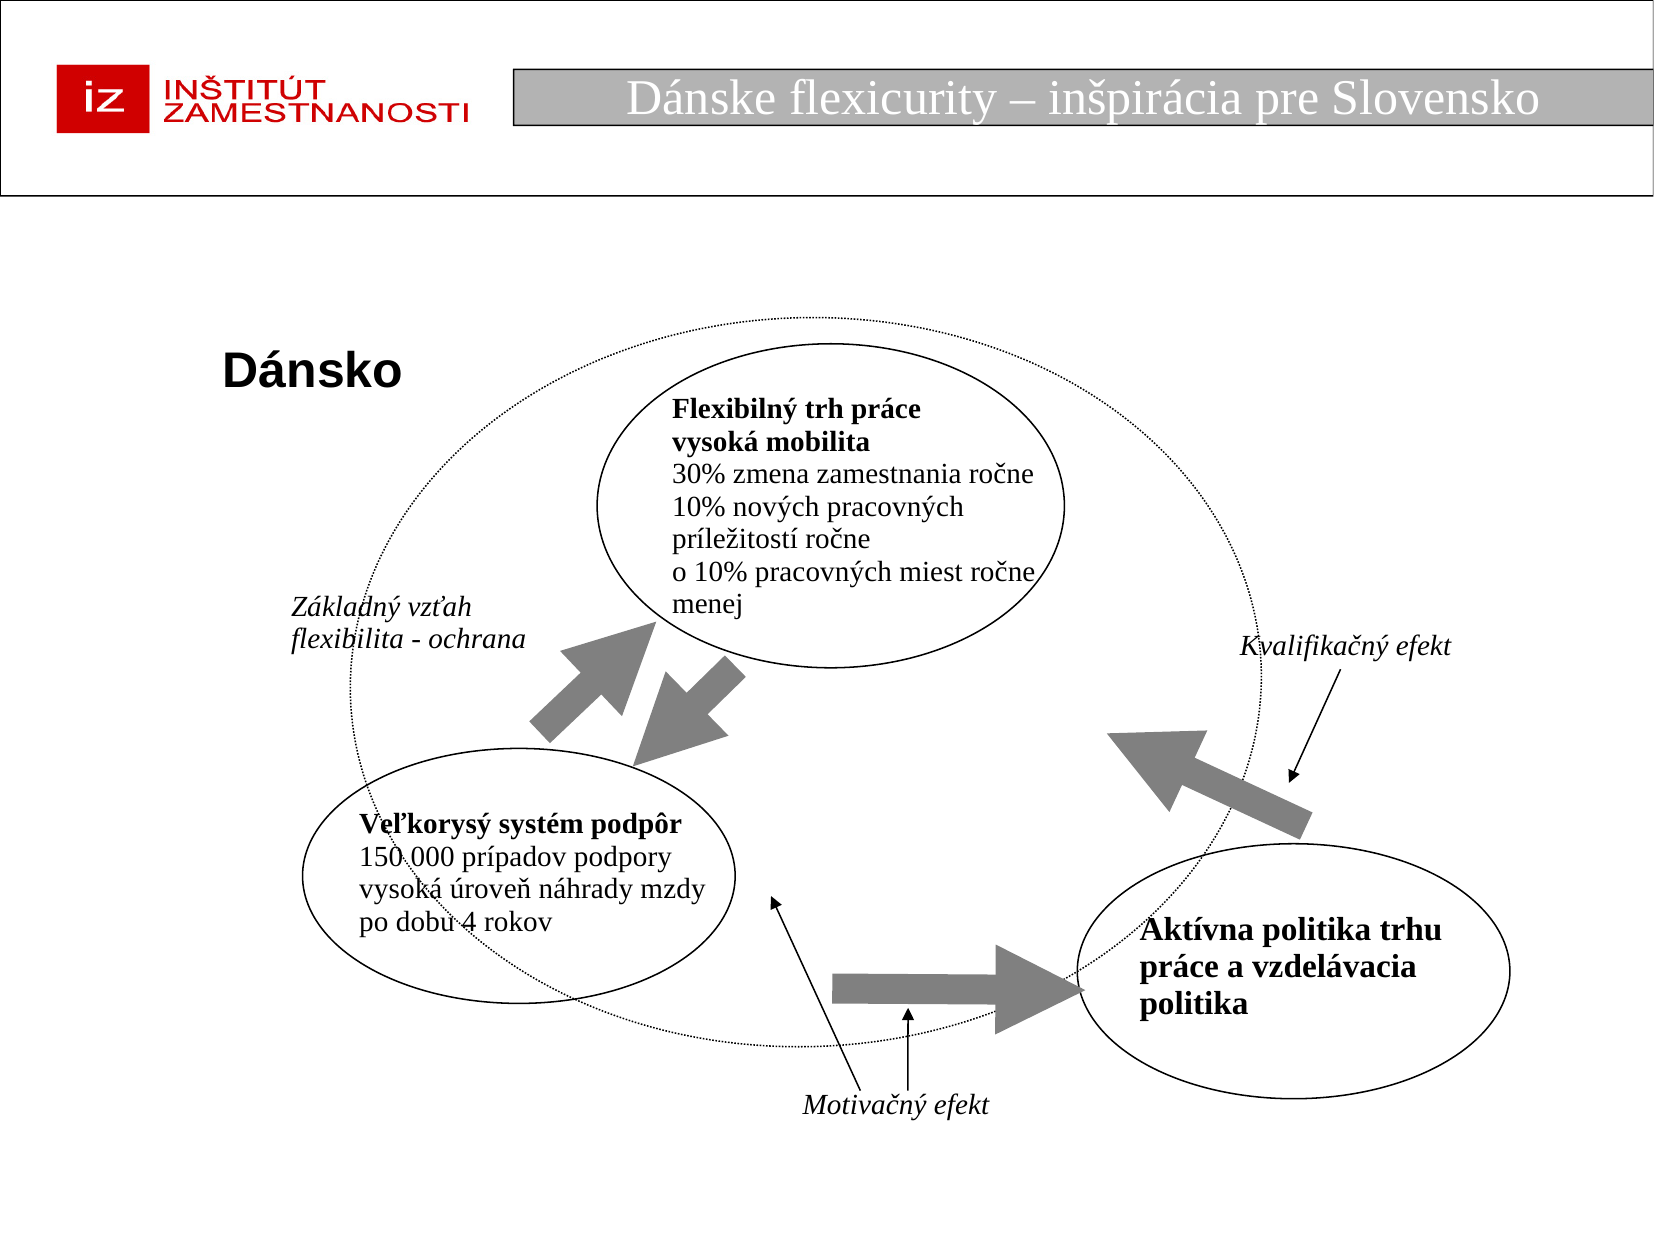

Dánske flexicurity – inšpirácia pre Slovensko
Dánsko
#
Flexibilný trh práce
vysoká mobilita
30% zmena zamestnania ročne
10% nových pracovných
príležitostí ročne
o 10% pracovných miest ročne
menej
Základný vzťah
flexibilita - ochrana
Kvalifikačný efekt
Veľkorysý systém podpôr
150 000 prípadov podpory
vysoká úroveň náhrady mzdy
po dobu 4 rokov
Aktívna politika trhu
práce a vzdelávacia
politika
Motivačný efekt